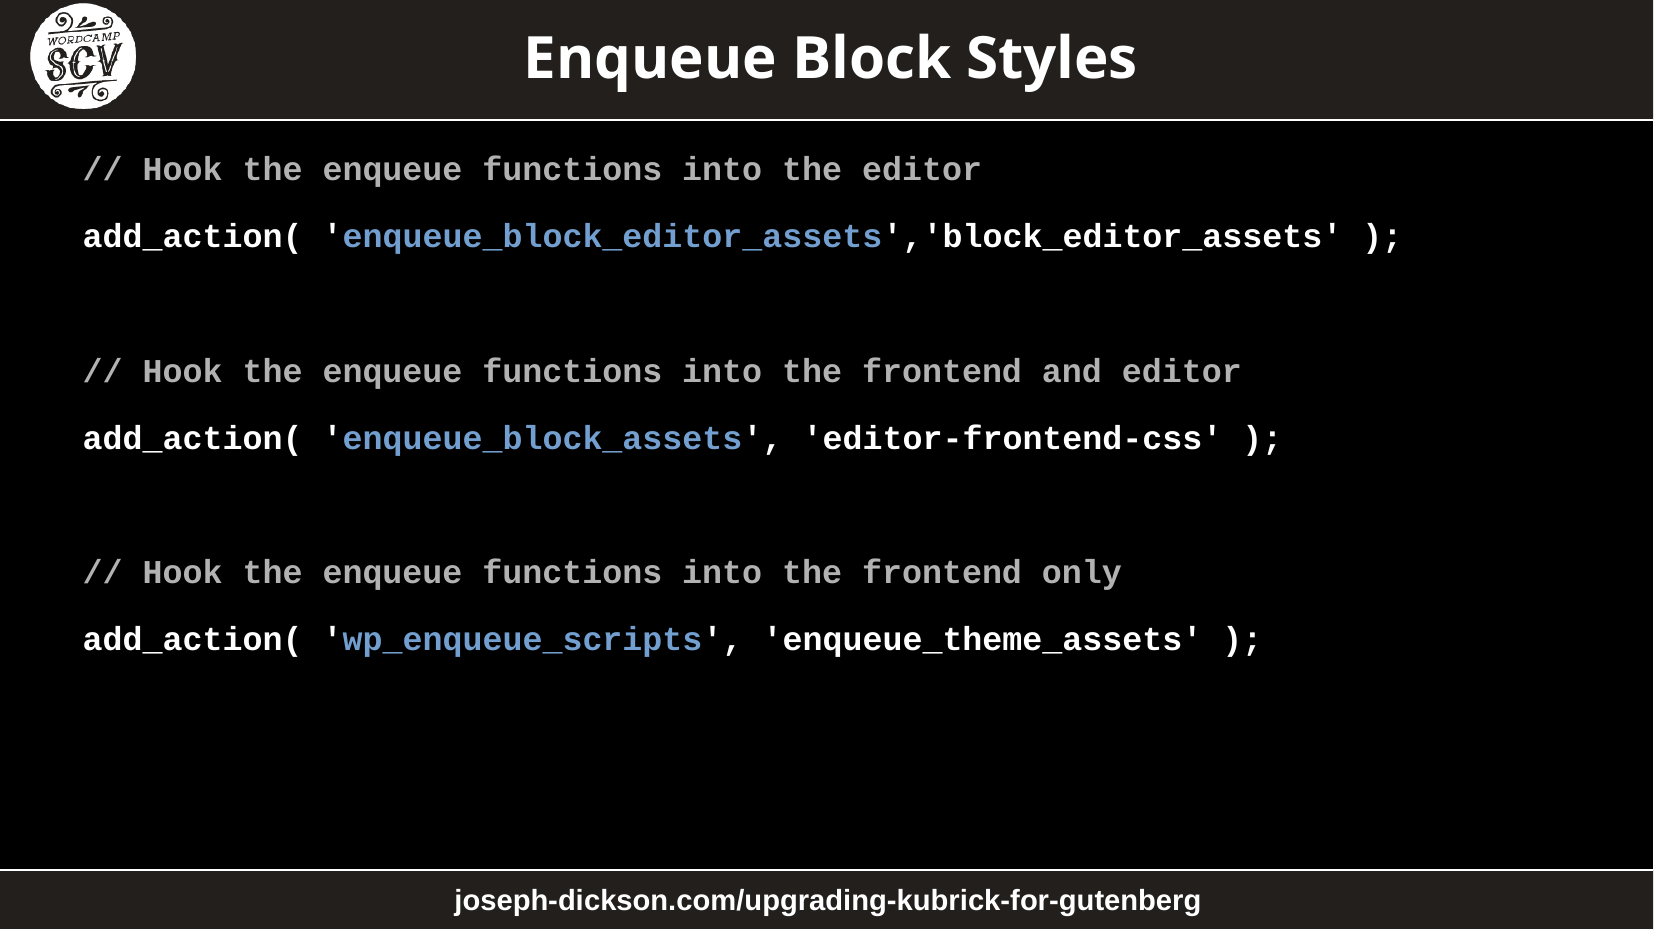

# Enqueue Block Styles
// Hook the enqueue functions into the editor
add_action( 'enqueue_block_editor_assets','block_editor_assets' );
// Hook the enqueue functions into the frontend and editor
add_action( 'enqueue_block_assets', 'editor-frontend-css' );
// Hook the enqueue functions into the frontend only
add_action( 'wp_enqueue_scripts', 'enqueue_theme_assets' );